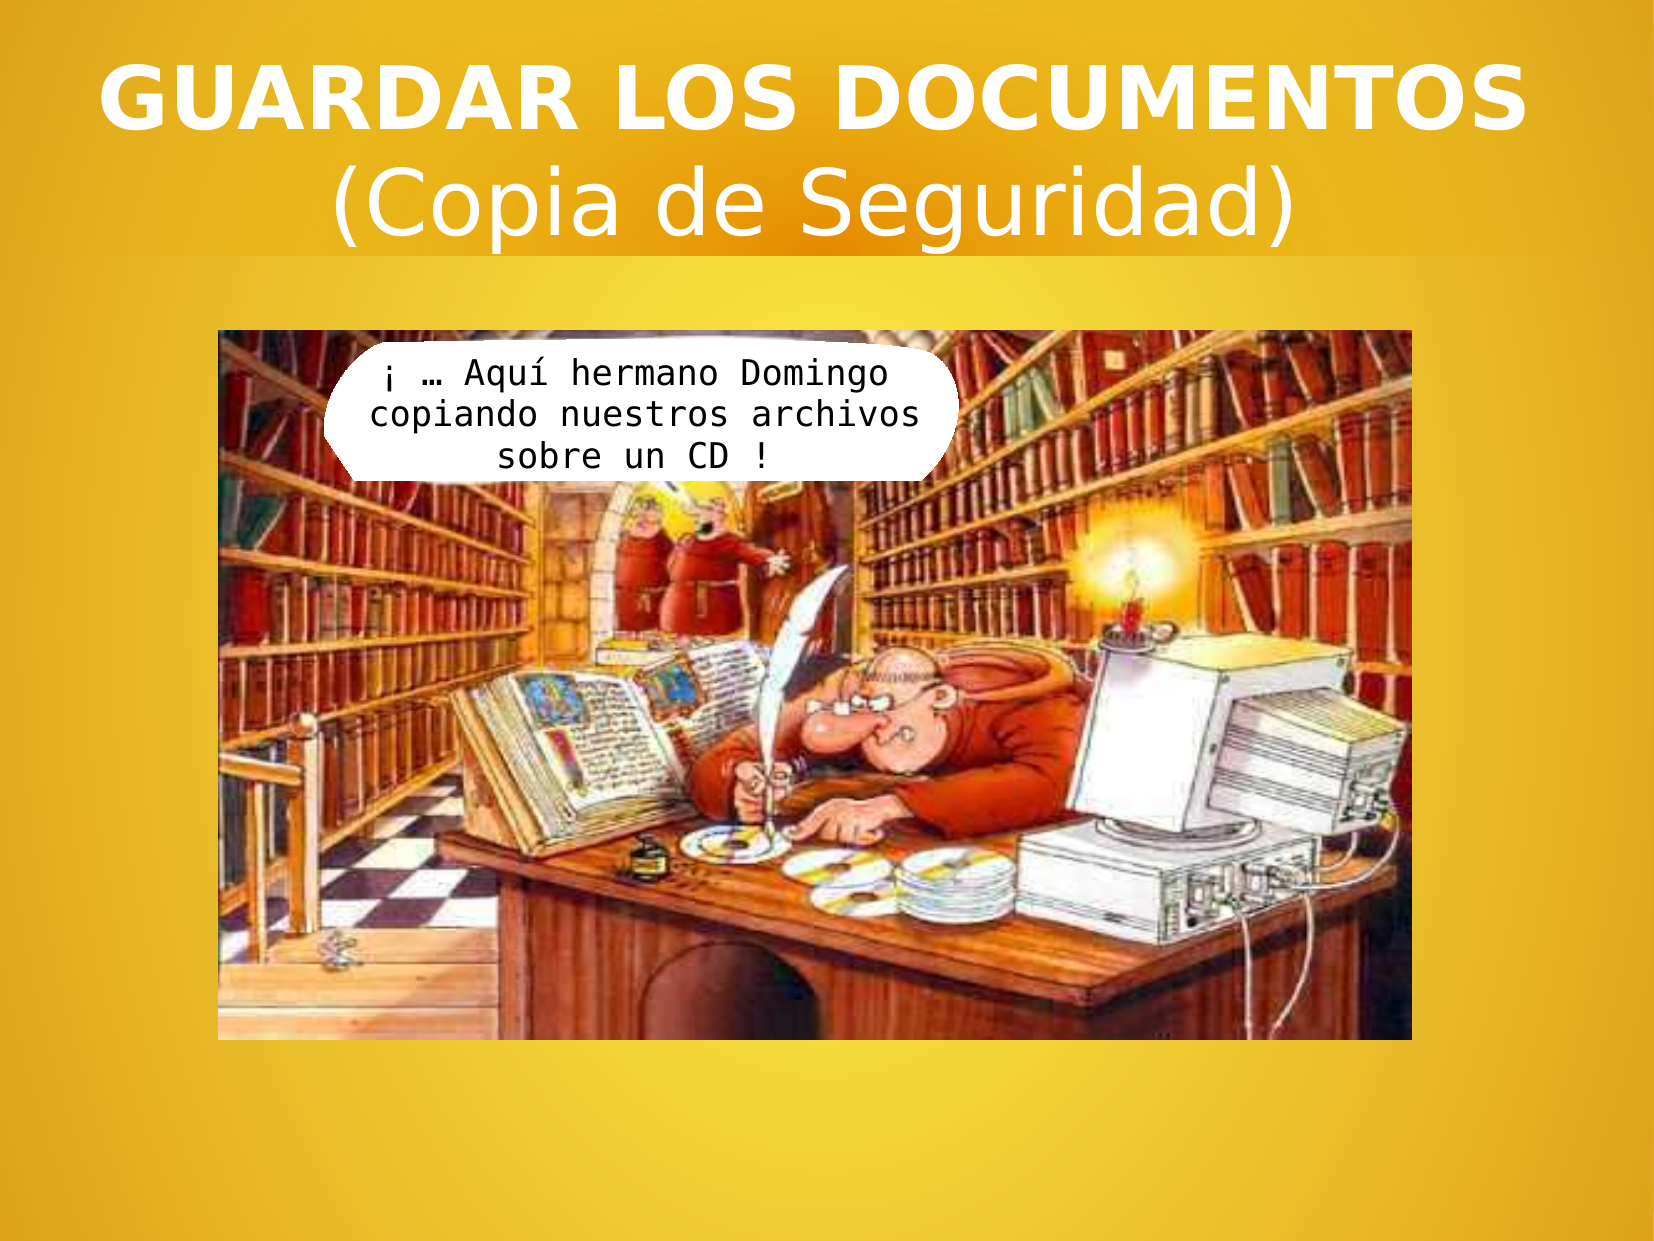

# GUARDAR LOS DOCUMENTOS (Copia de Seguridad)
¡ … Aquí hermano Domingo
 copiando nuestros archivos
sobre un CD !